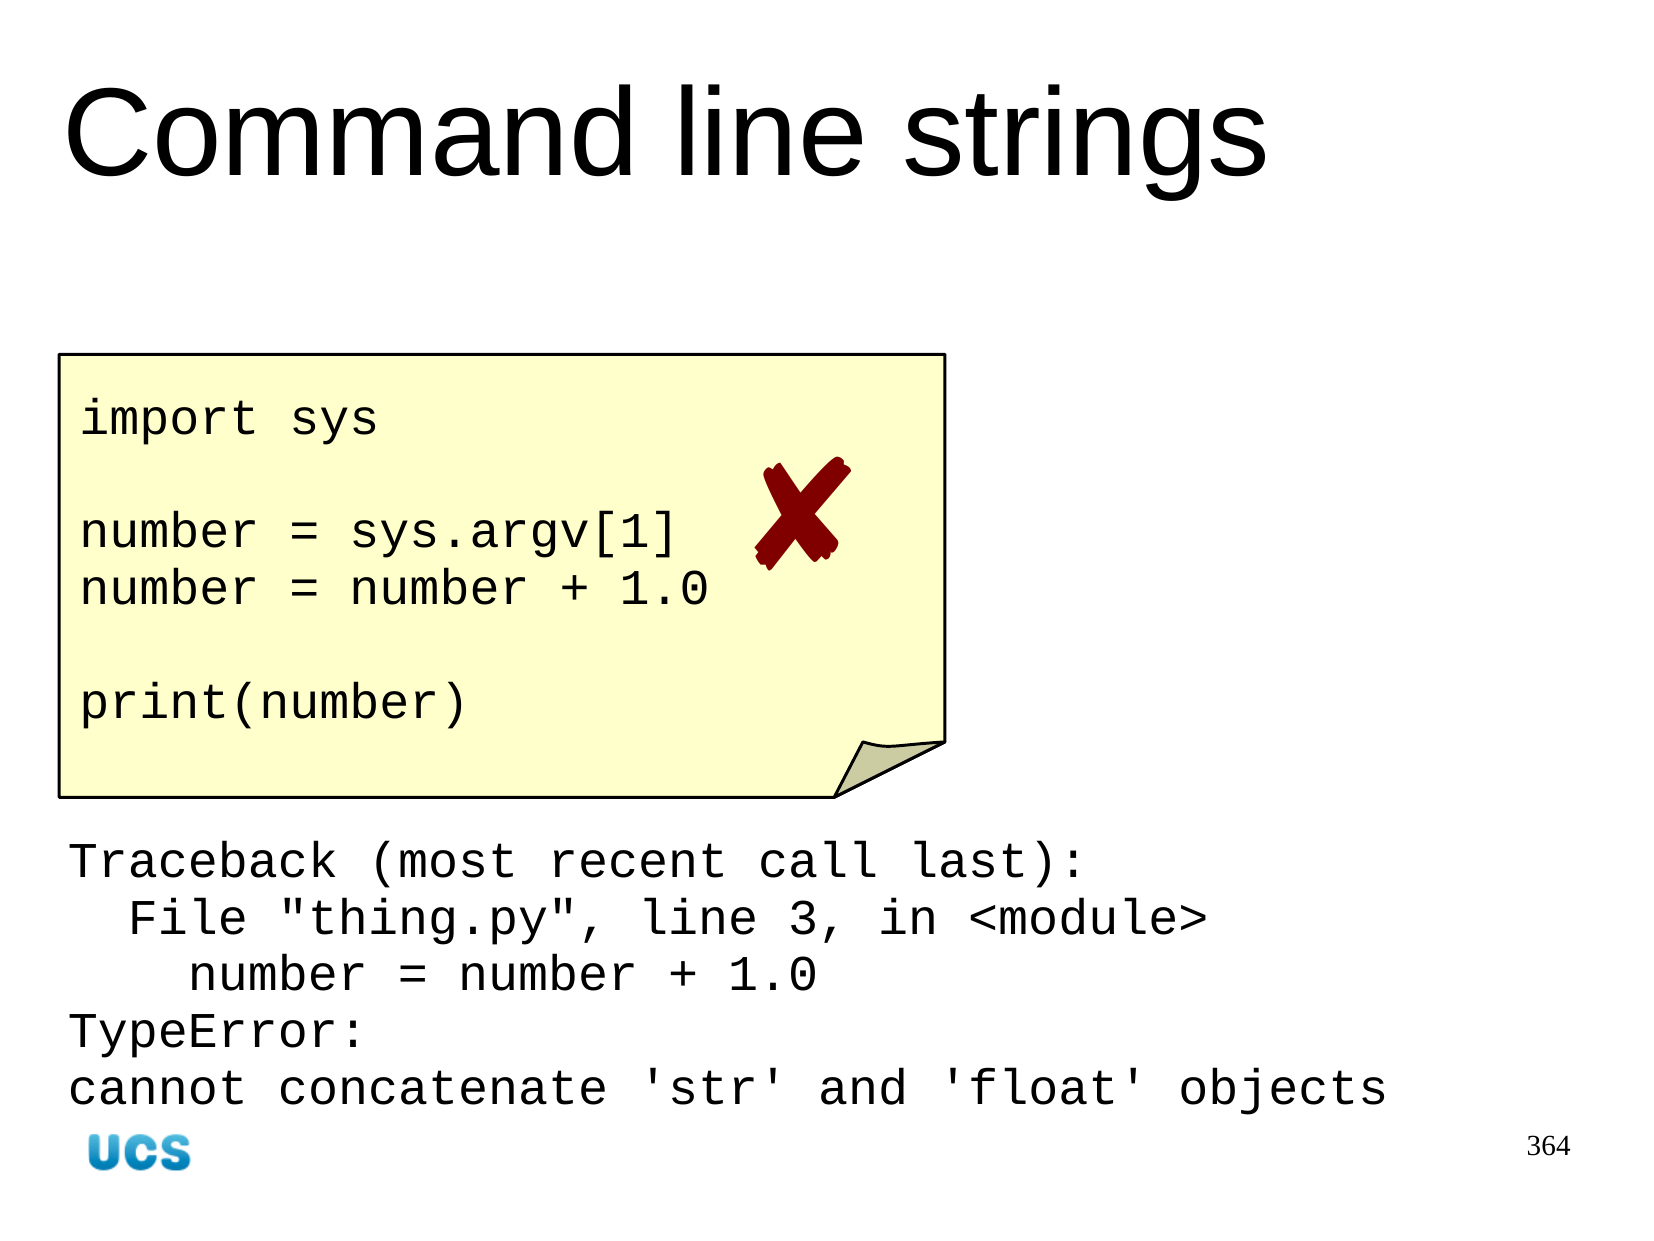

Command line strings
import sys
number = sys.argv[1]
number = number + 1.0
print(number)

Traceback (most recent call last):
 File "thing.py", line 3, in <module>
 number = number + 1.0
TypeError:
cannot concatenate 'str' and 'float' objects
364